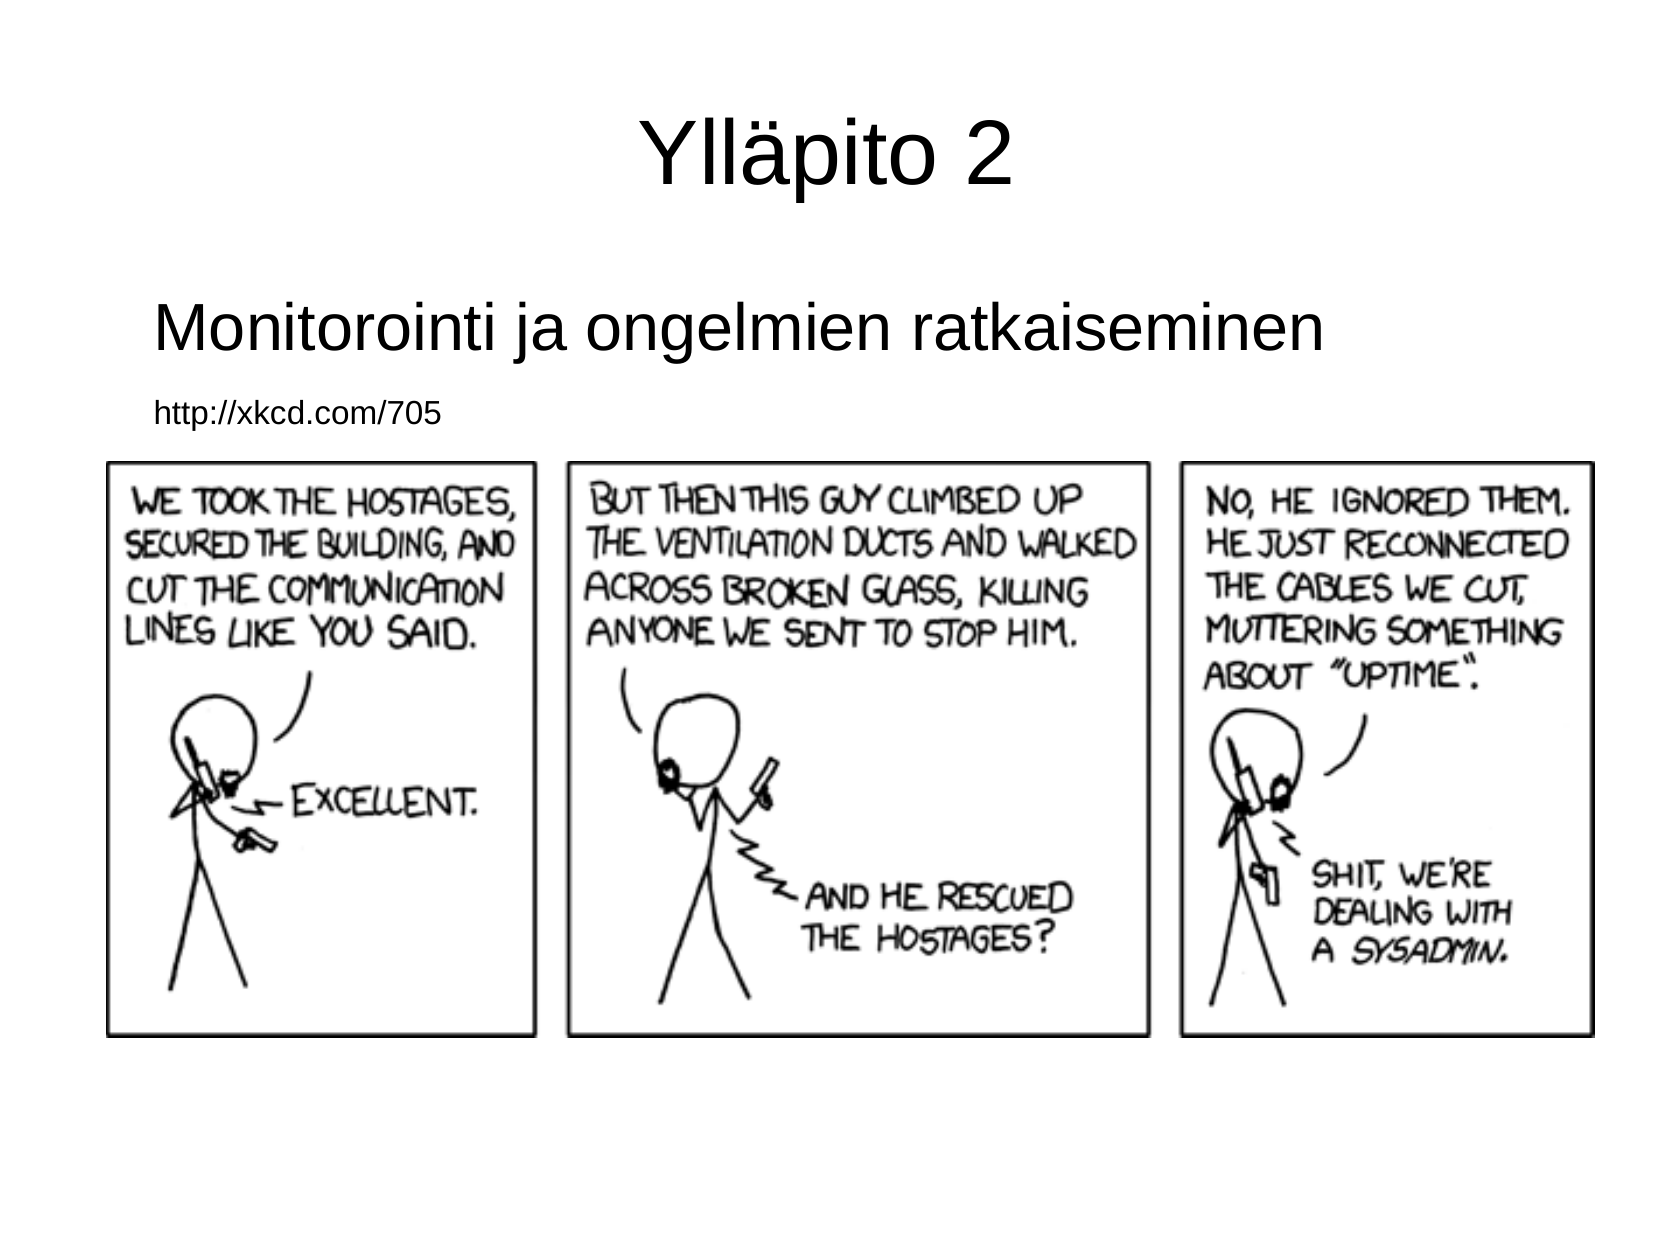

Ylläpito 2
# Monitorointi ja ongelmien ratkaiseminen
http://xkcd.com/705